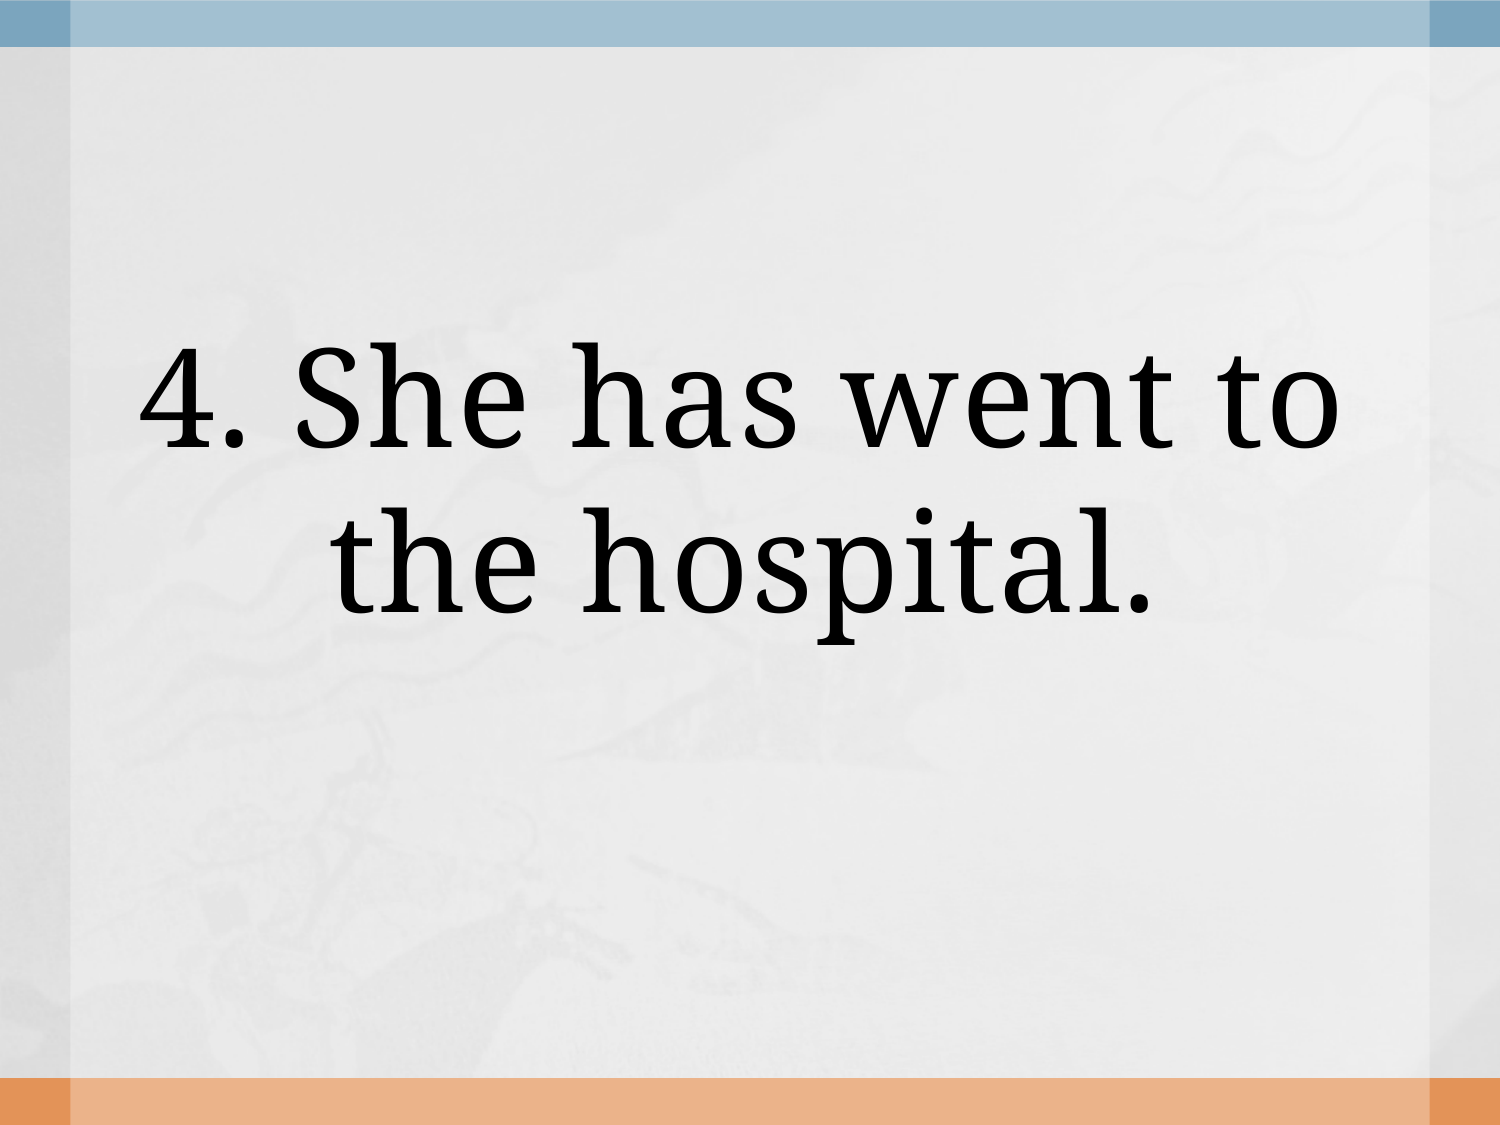

# 4. She has went to the hospital.